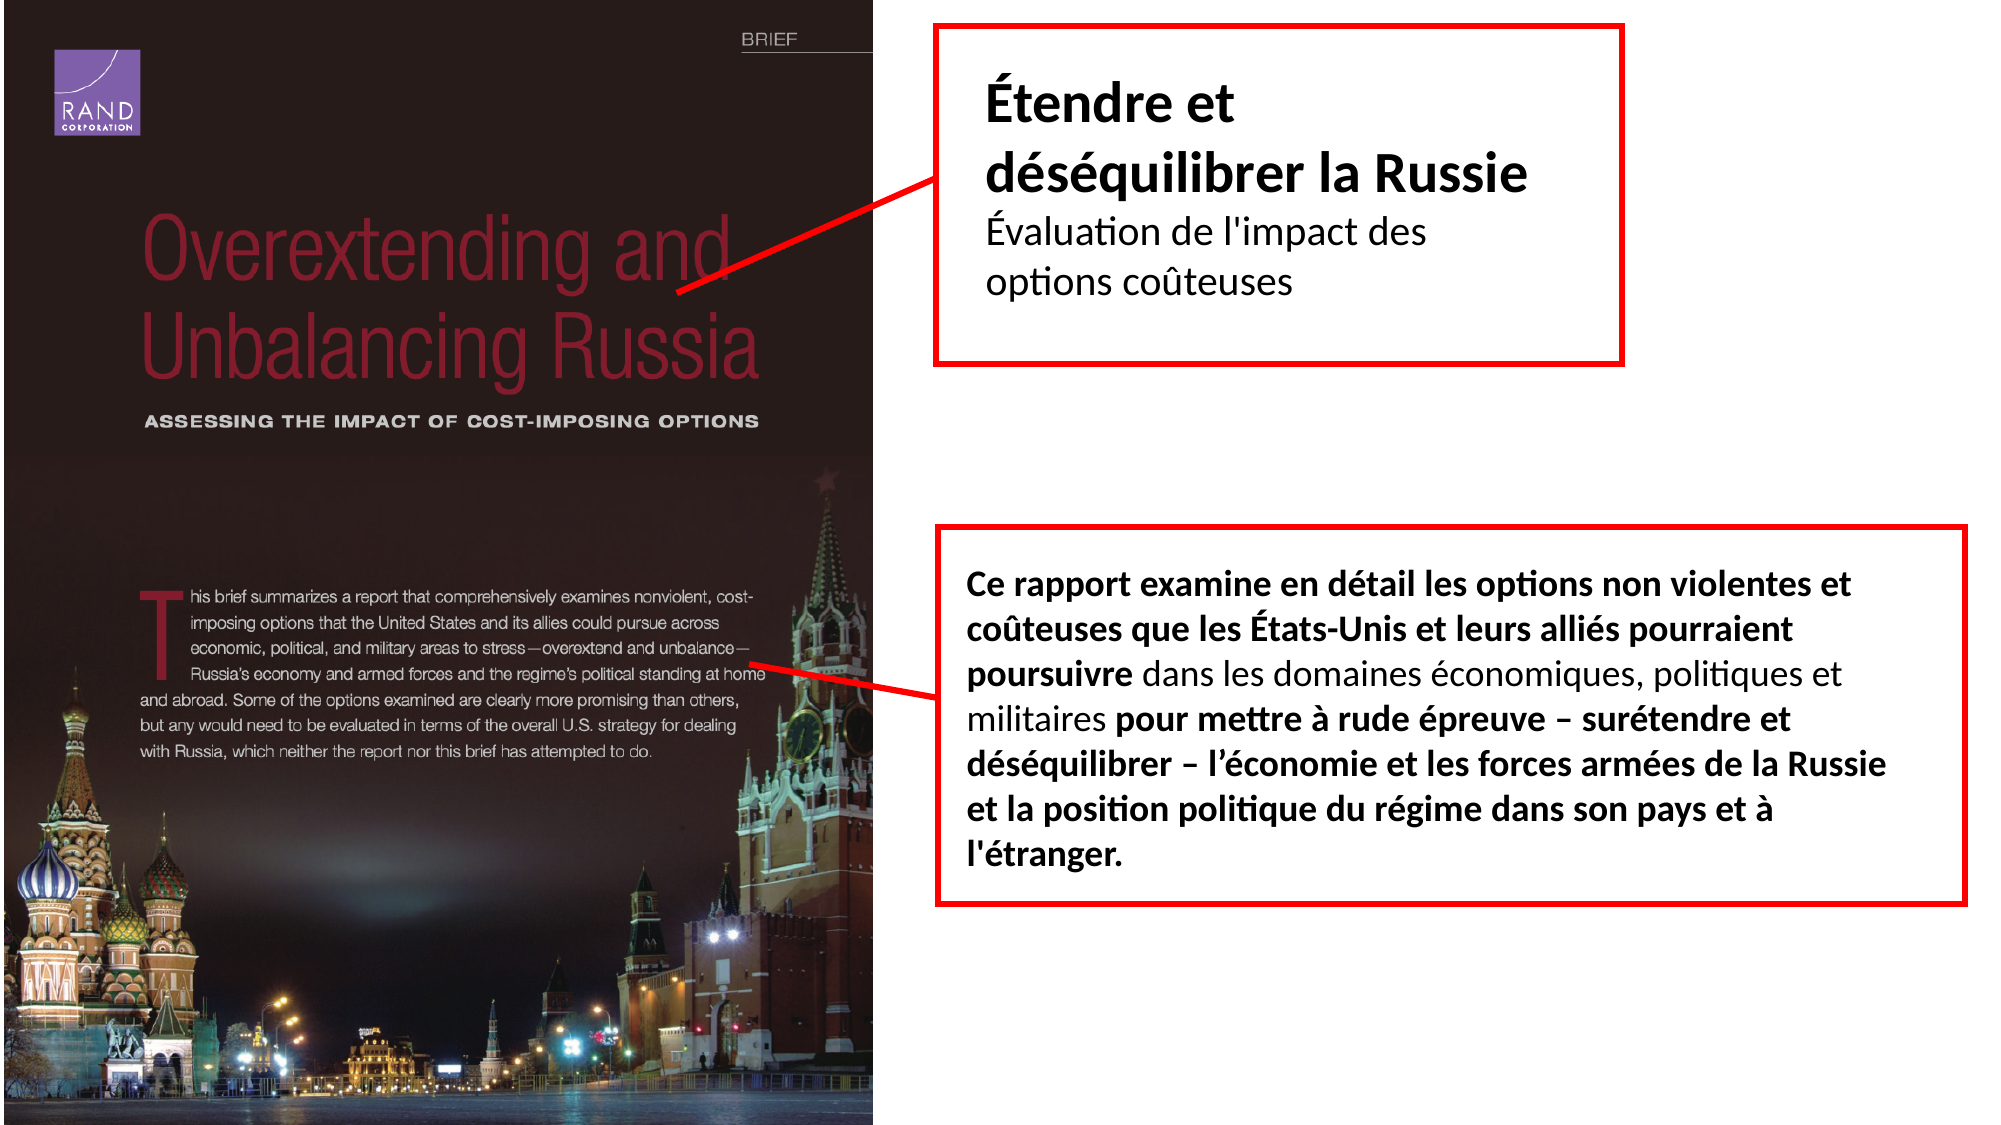

Étendre et déséquilibrer la Russie
Évaluation de l'impact des options coûteuses
Ce rapport examine en détail les options non violentes et coûteuses que les États-Unis et leurs alliés pourraient poursuivre dans les domaines économiques, politiques et militaires pour mettre à rude épreuve – surétendre et déséquilibrer – l’économie et les forces armées de la Russie
et la position politique du régime dans son pays et à l'étranger.